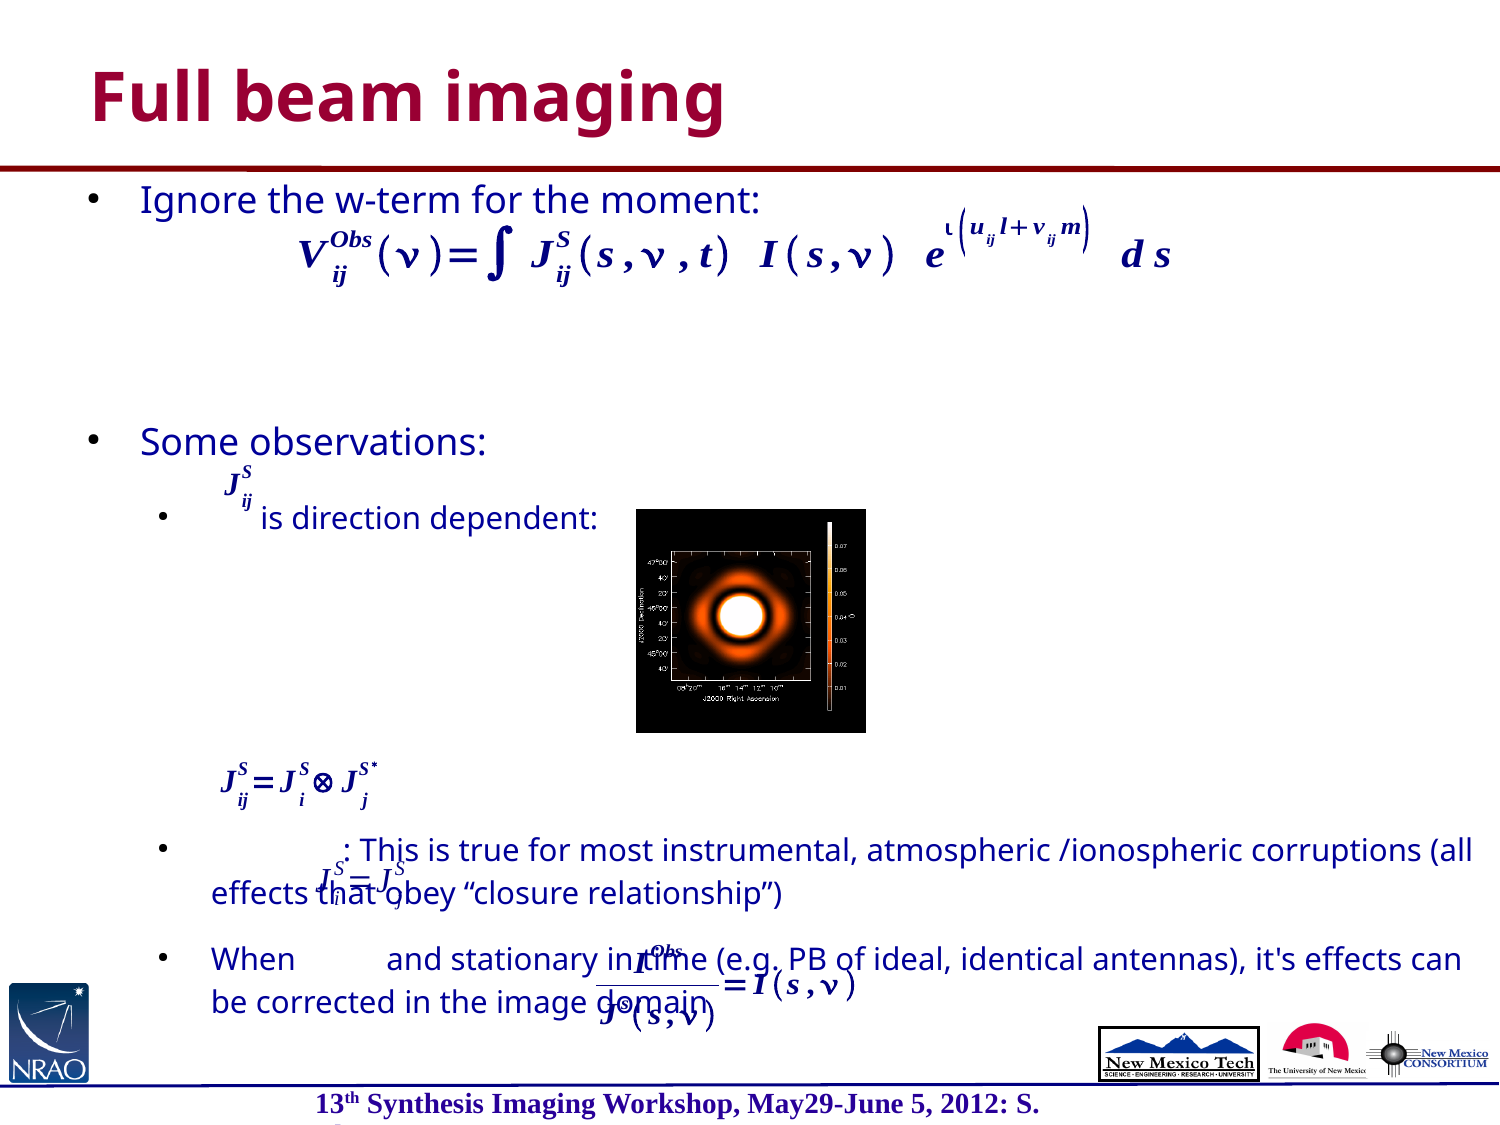

Full beam imaging
# Ignore the w-term for the moment:
Some observations:
 is direction dependent:
 : This is true for most instrumental, atmospheric /ionospheric corruptions (all effects that obey “closure relationship”)
When and stationary in time (e.g. PB of ideal, identical antennas), it's effects can be corrected in the image domain